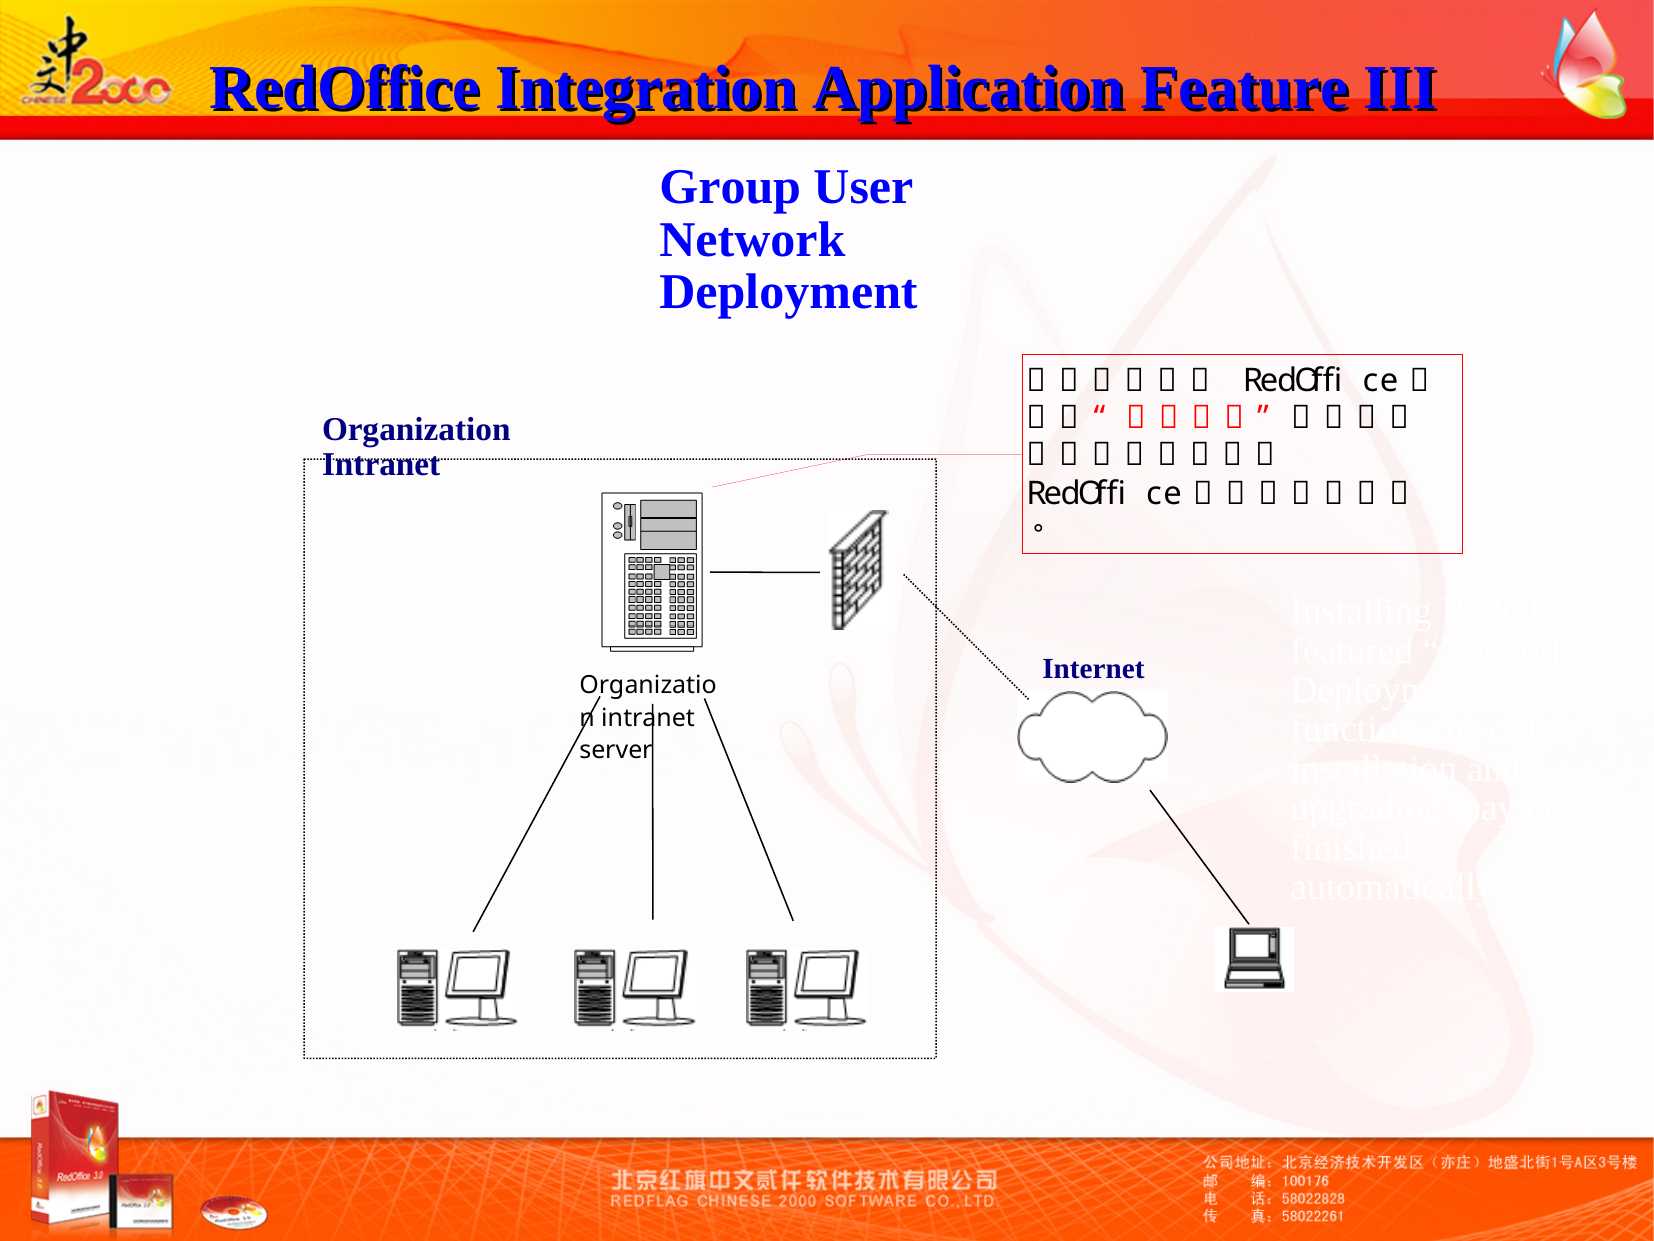

RedOffice Integration Application Feature III
Group User Network Deployment
Organization Intranet
Internet
Organization intranet server
Installing RedOffice featured “Network Deployment” function, the online installation and upgrading may be finished automatically.